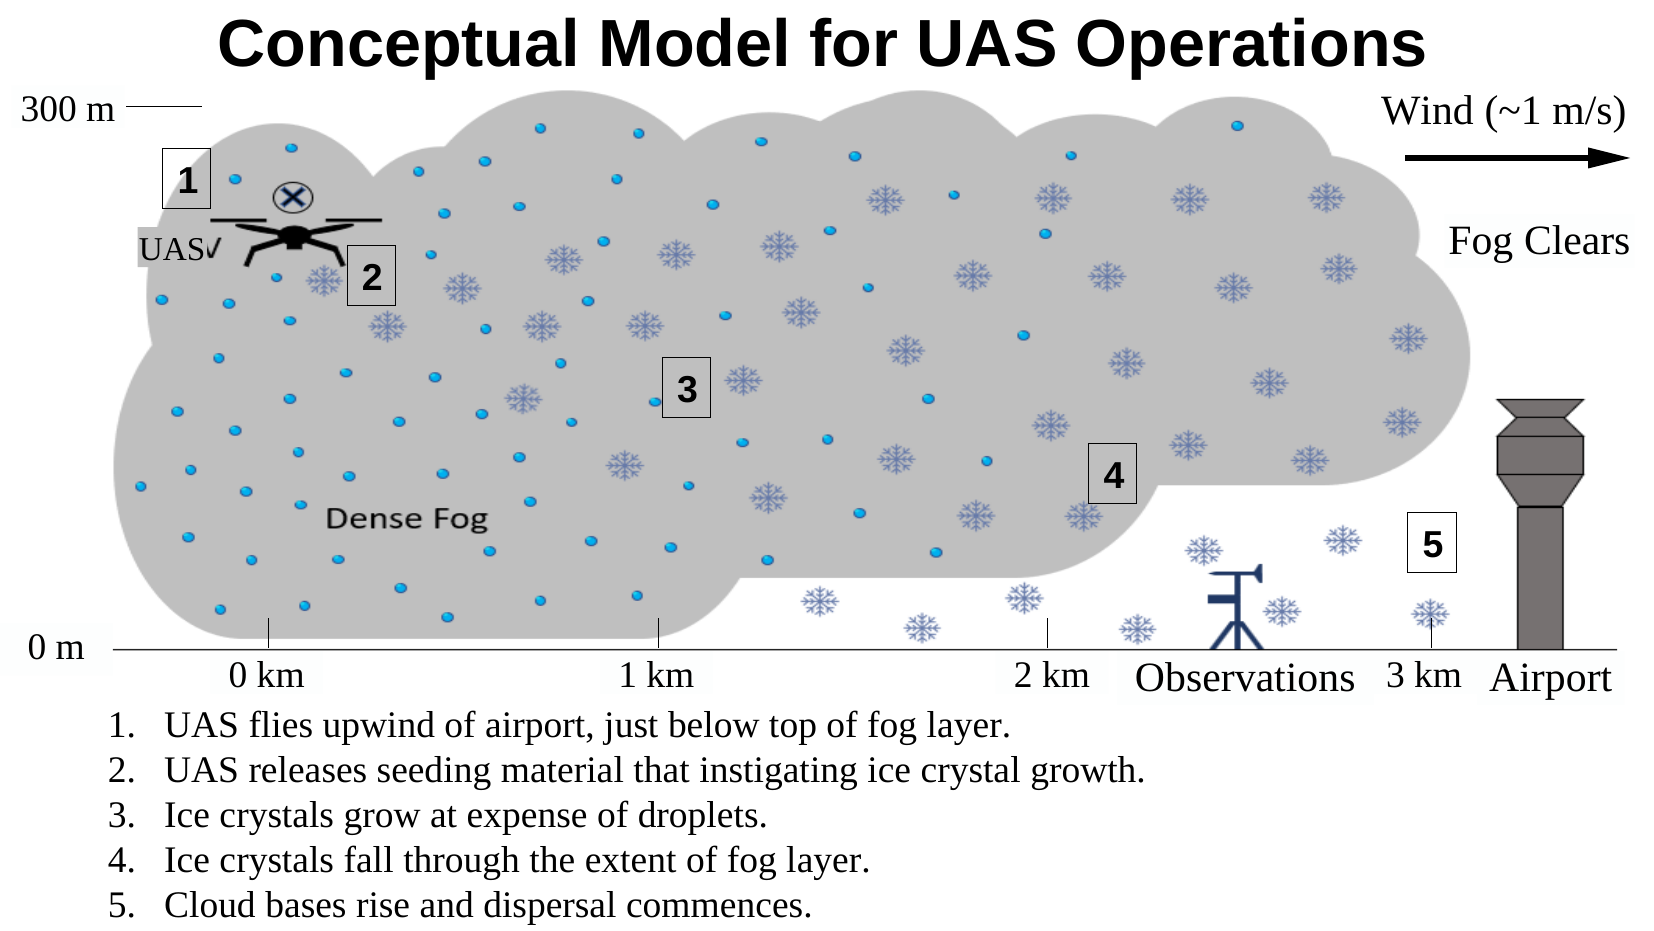

# Conceptual Model for UAS Operations
Wind (~1 m/s)
300 m
1
Fog Clears
UAS
2
3
4
5
0 m
0 m
0 km
1 km
2 km
Observations
3 km
Airport
UAS flies upwind of airport, just below top of fog layer.
UAS releases seeding material that instigating ice crystal growth.
Ice crystals grow at expense of droplets.
Ice crystals fall through the extent of fog layer.
Cloud bases rise and dispersal commences.